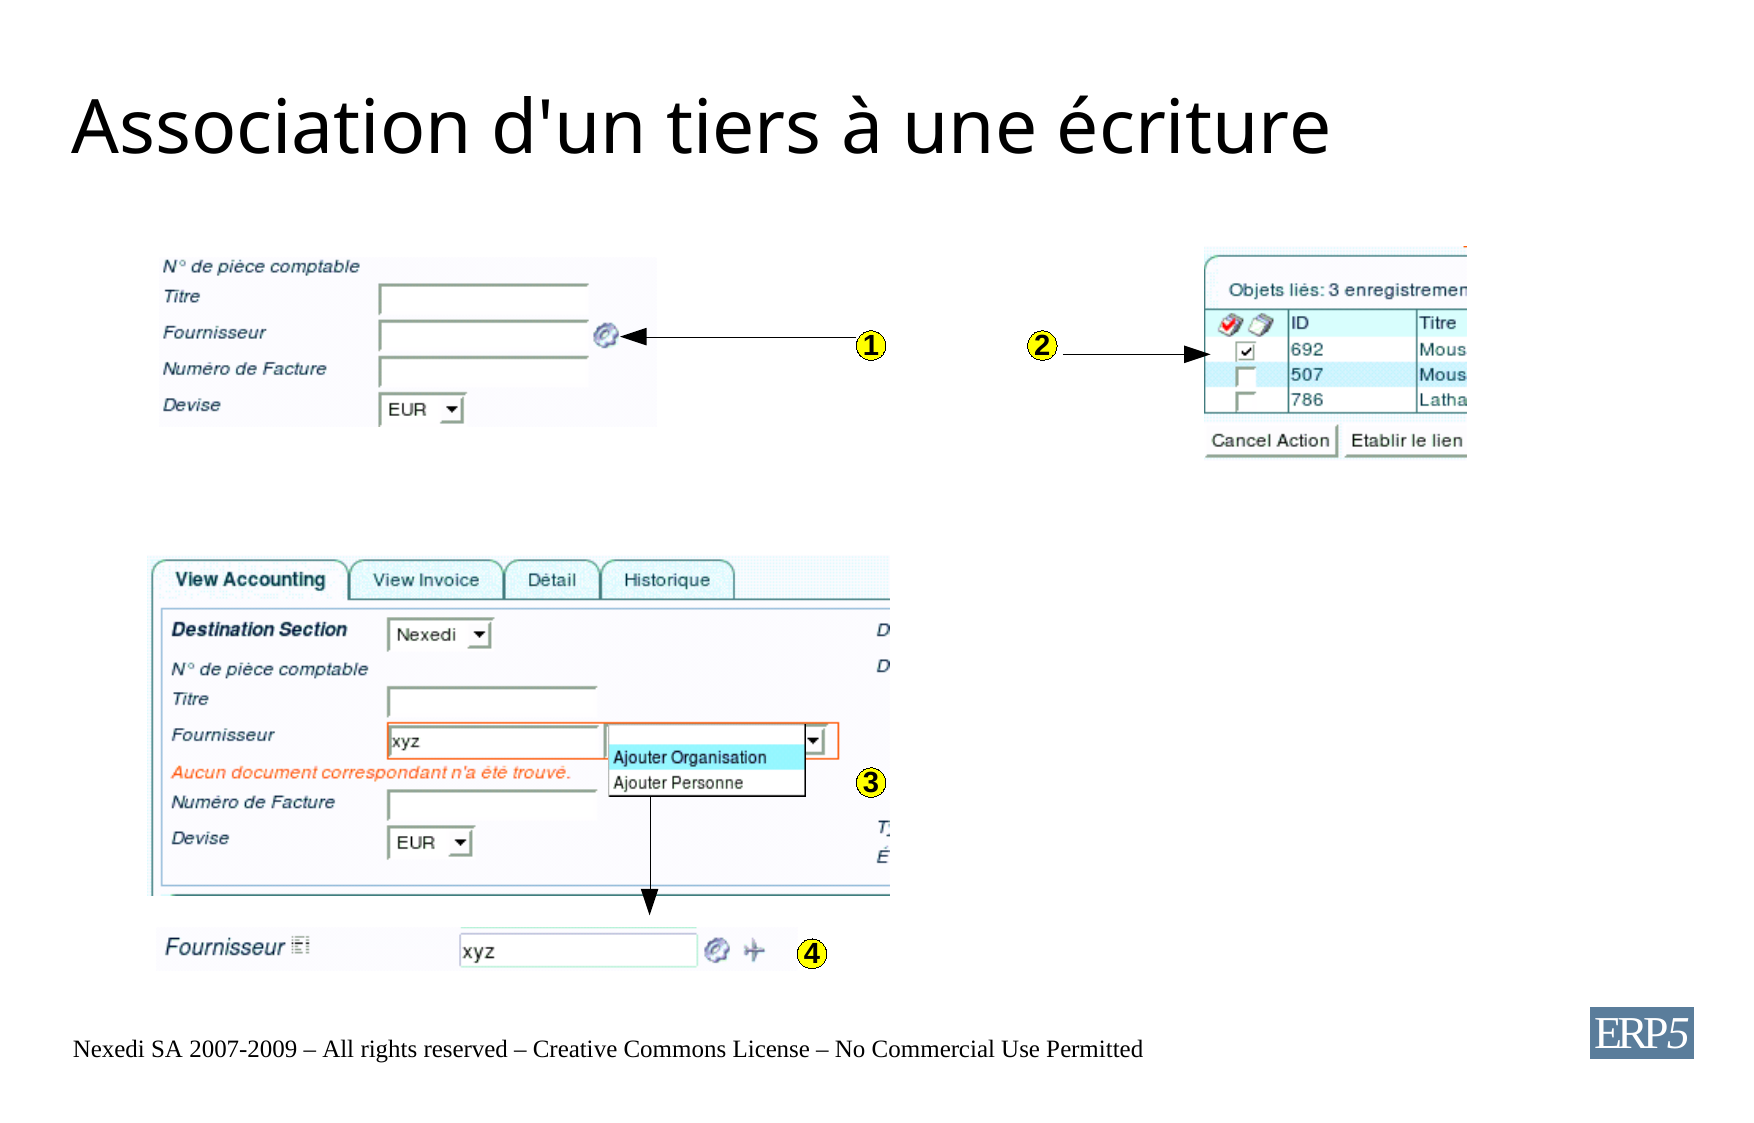

# Association d'un tiers à une écriture
1
2
3
2
2
4